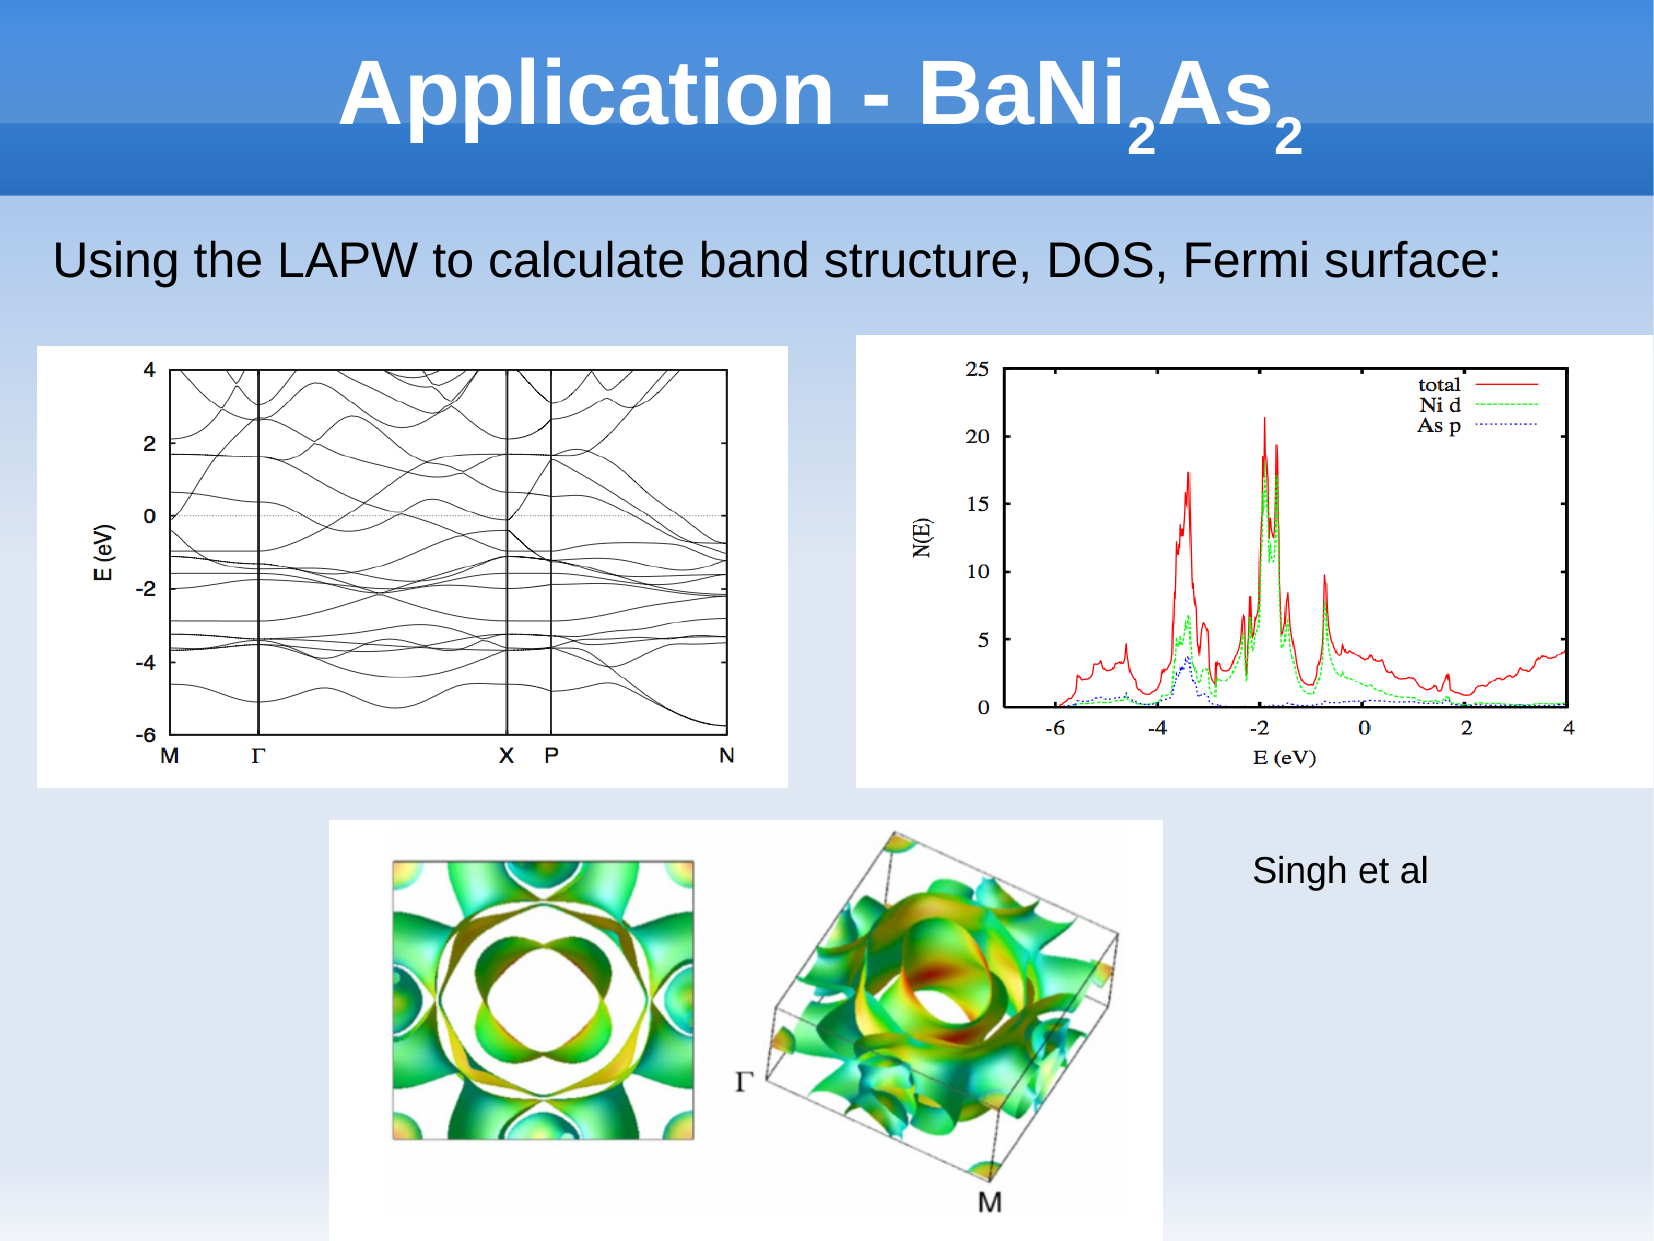

# Application - BaNi2As2
Using the LAPW to calculate band structure, DOS, Fermi surface:
Singh et al